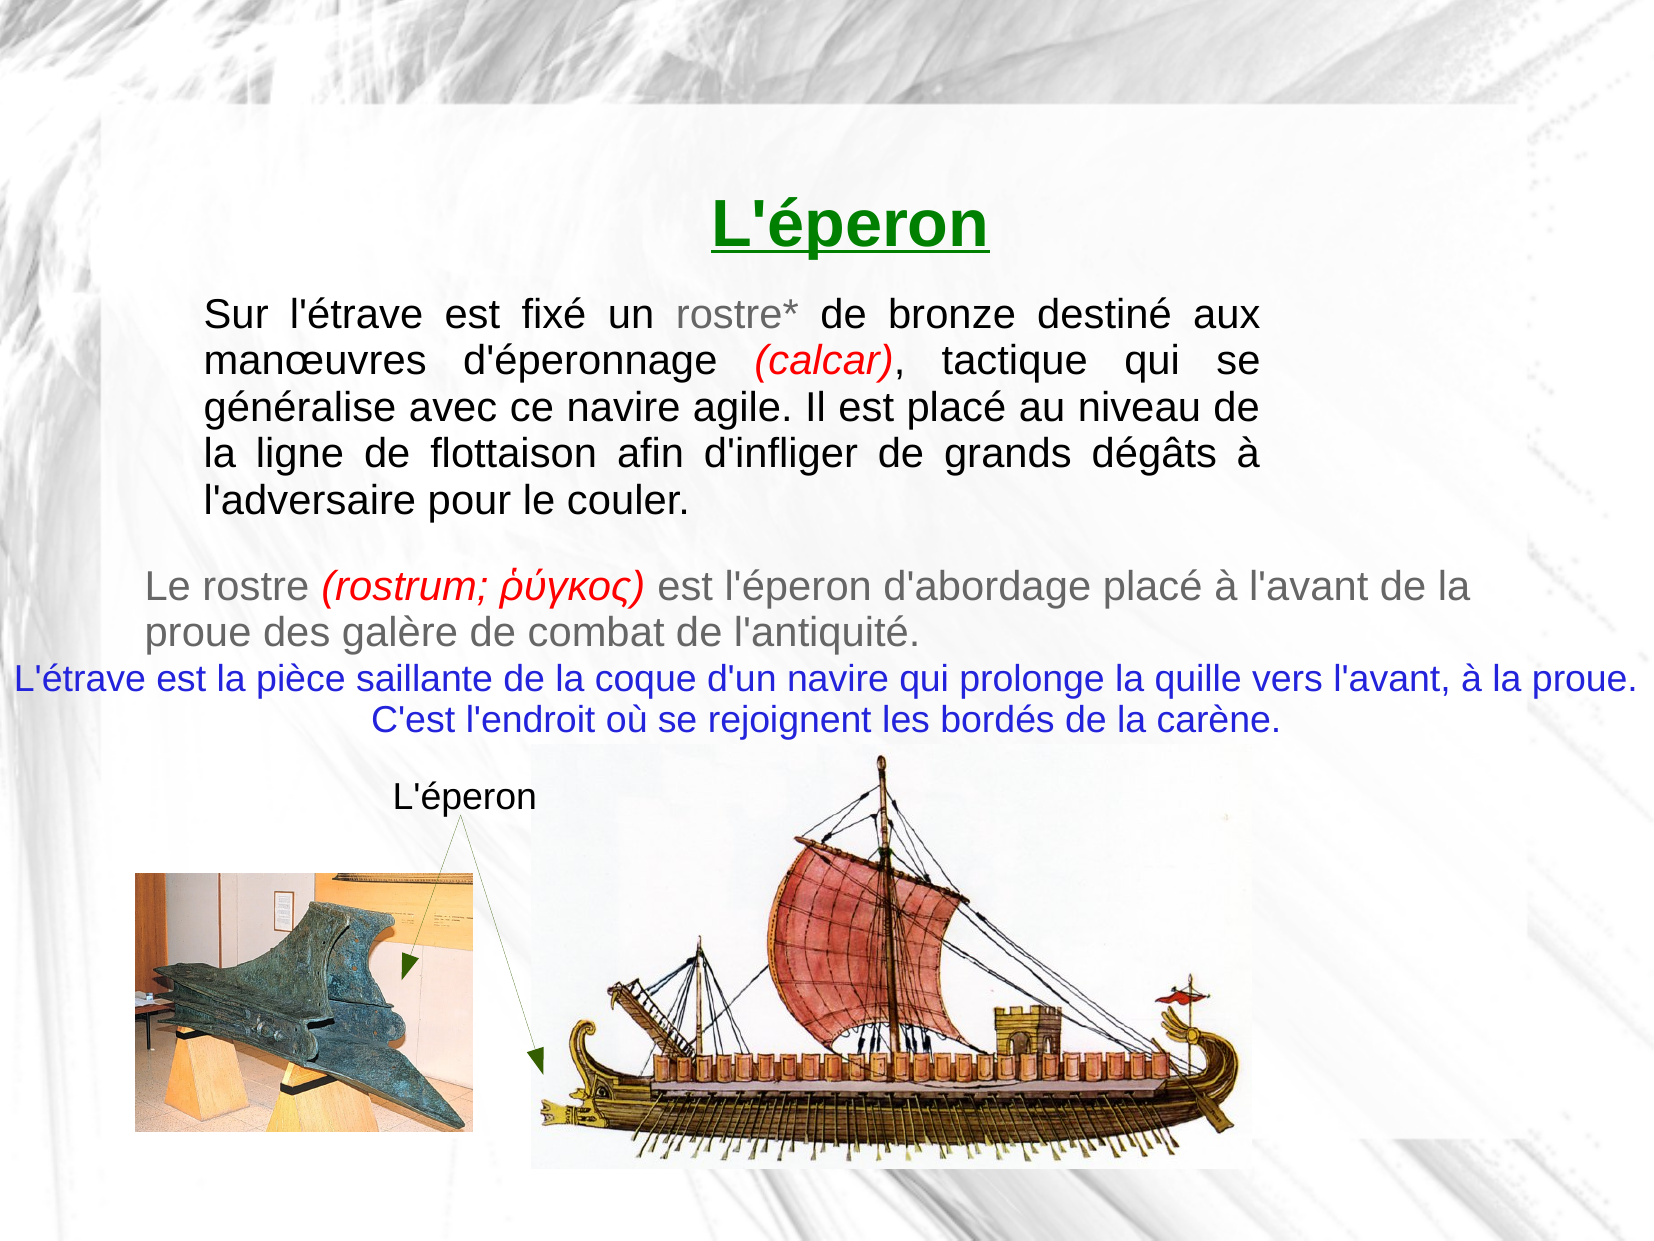

L'éperon
Sur l'étrave est fixé un rostre* de bronze destiné aux manœuvres d'éperonnage (calcar), tactique qui se généralise avec ce navire agile. Il est placé au niveau de la ligne de flottaison afin d'infliger de grands dégâts à l'adversaire pour le couler.
Le rostre (rostrum; ῥύγκος) est l'éperon d'abordage placé à l'avant de la proue des galère de combat de l'antiquité.
L'étrave est la pièce saillante de la coque d'un navire qui prolonge la quille vers l'avant, à la proue. C'est l'endroit où se rejoignent les bordés de la carène.
L'éperon